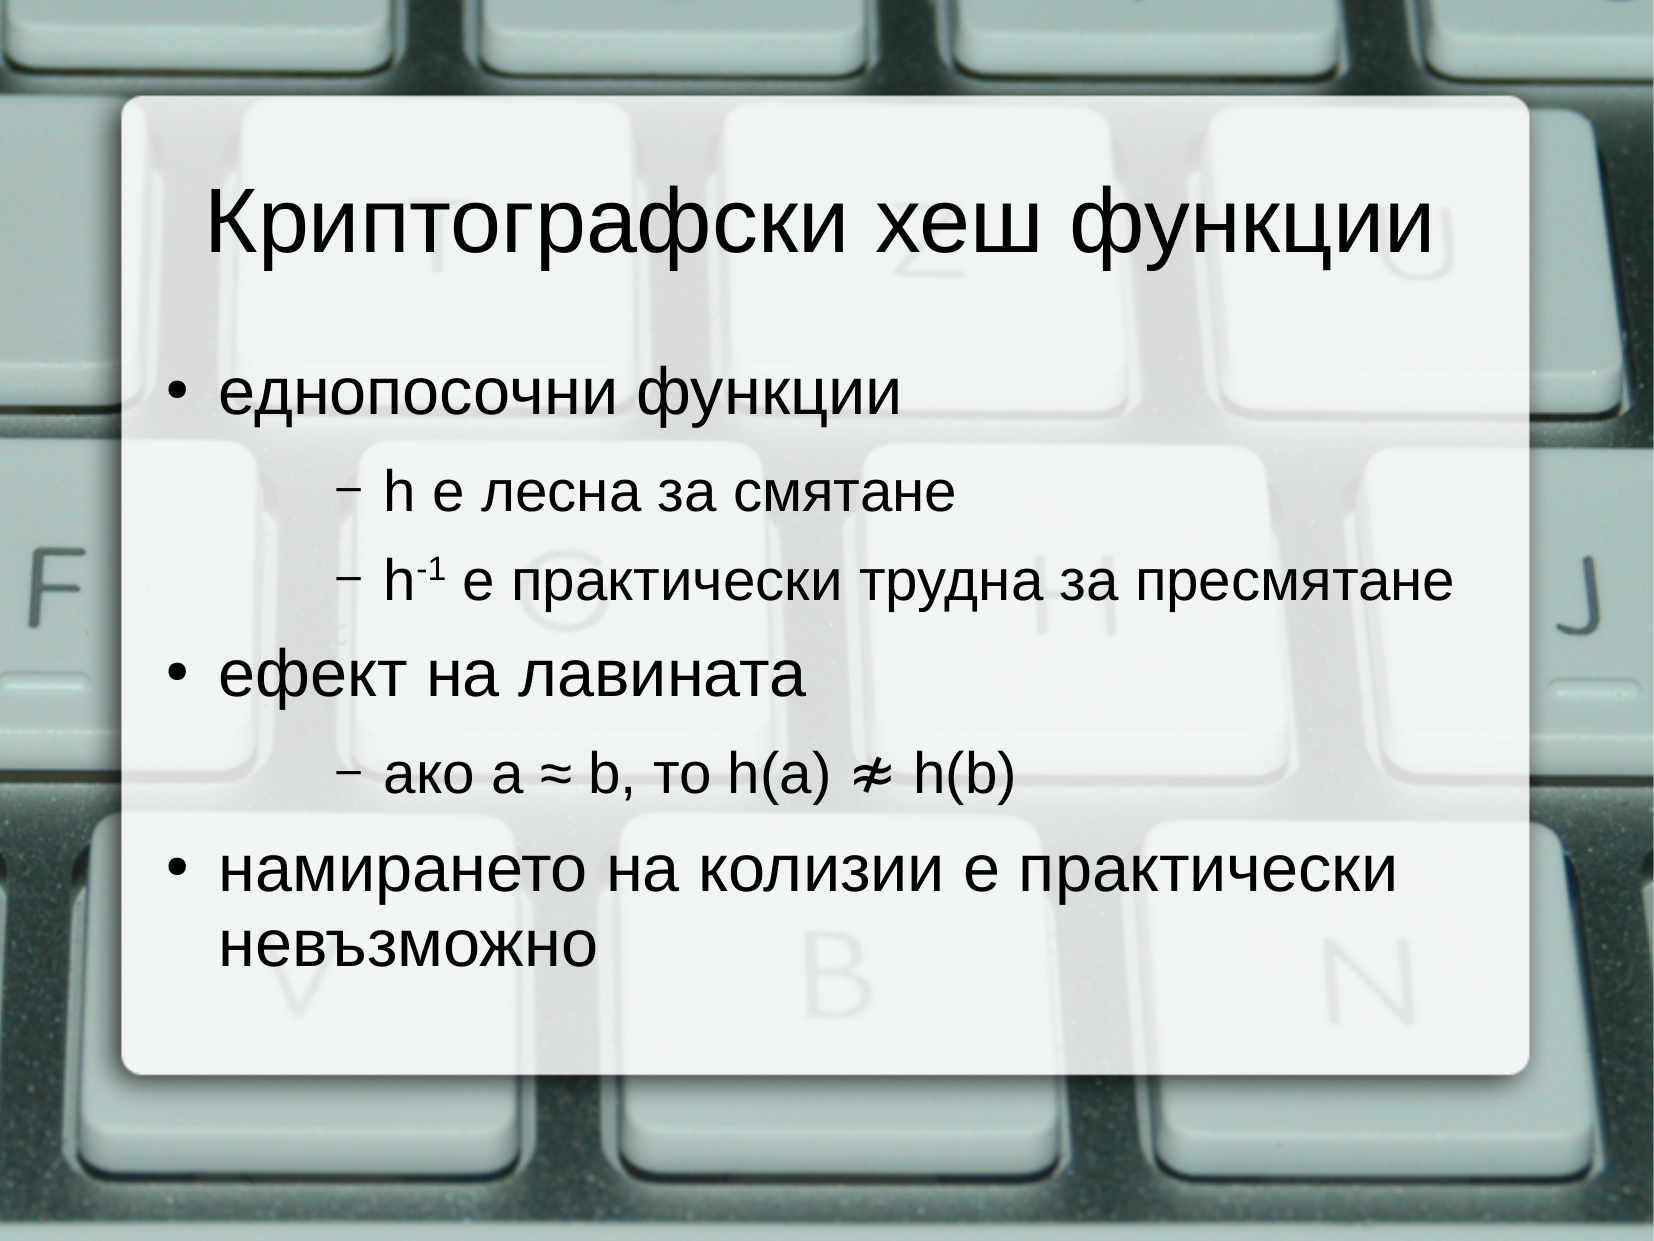

# Криптографски хеш функции
еднопосочни функции
h е лесна за смятане
h-1 е практически трудна за пресмятане
ефект на лавината
ако a ≈ b, то h(a) ≉ h(b)
намирането на колизии е практически невъзможно